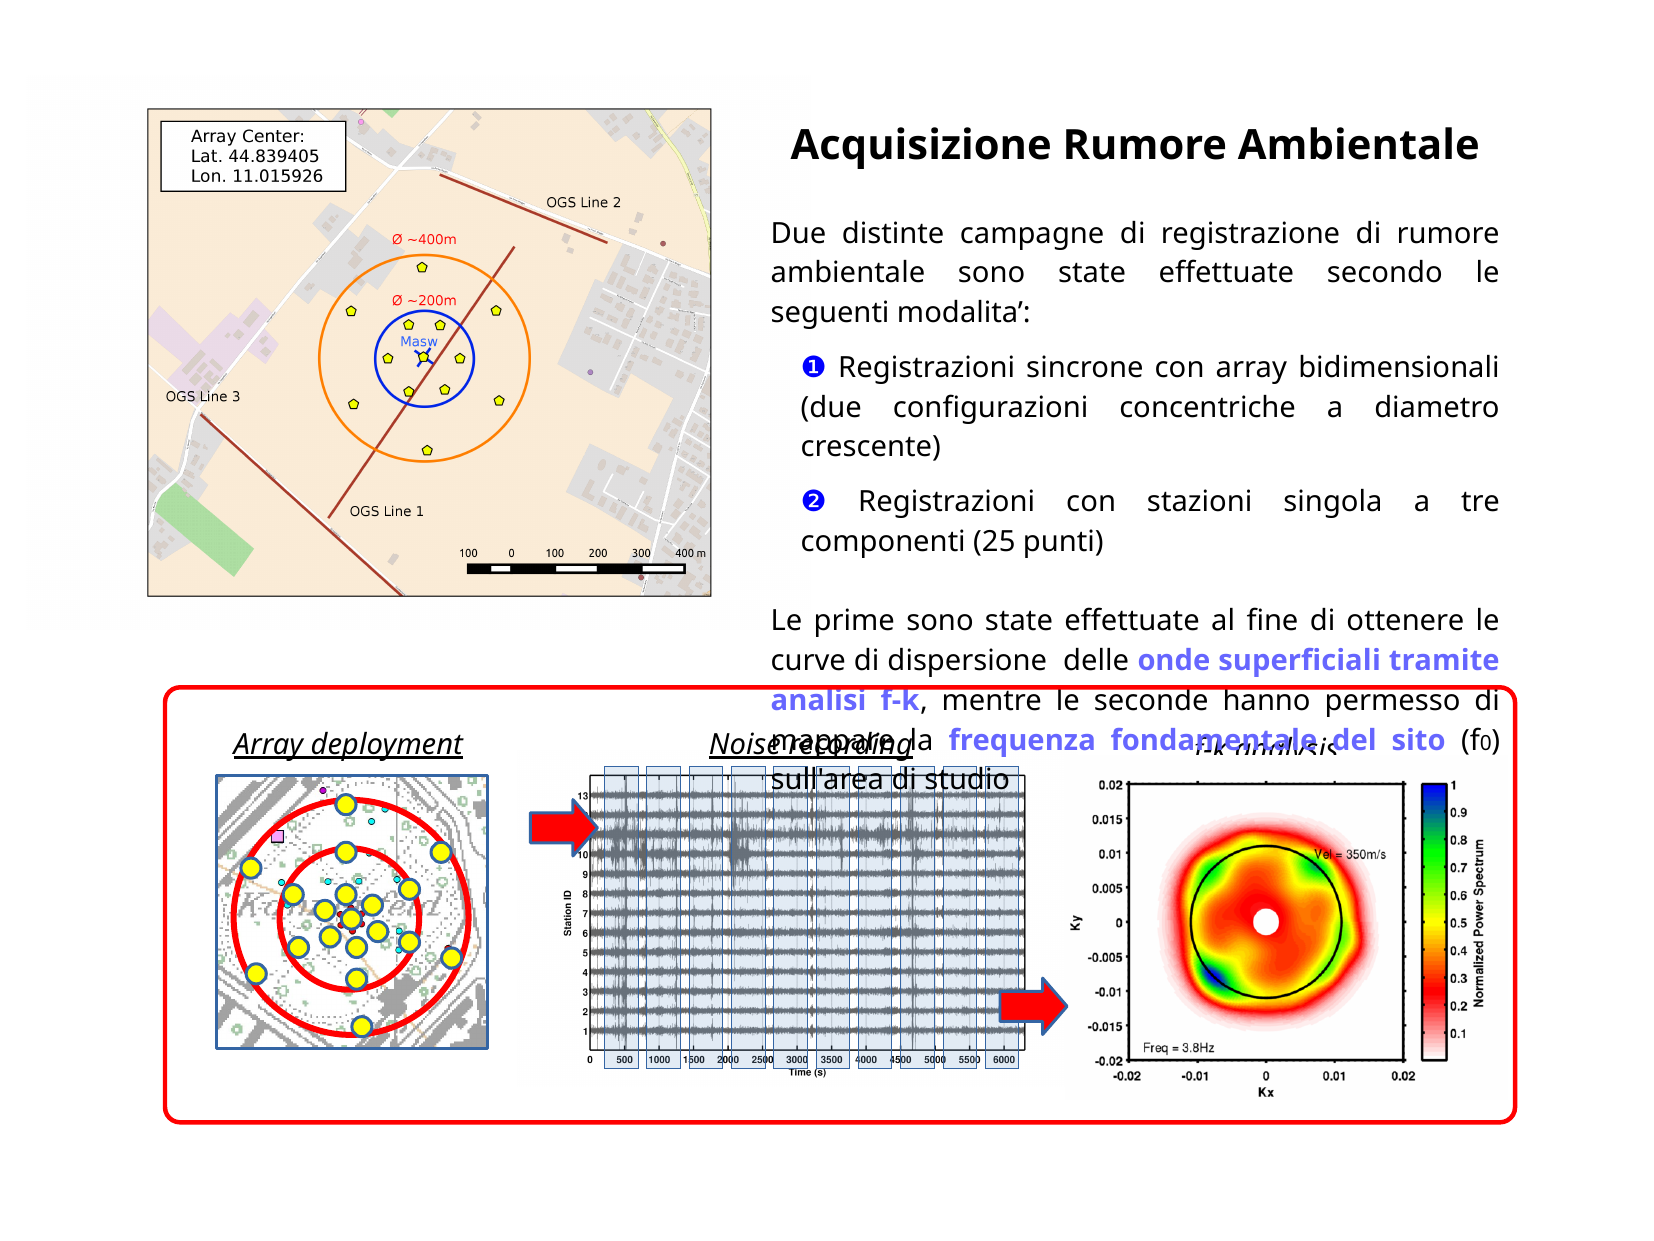

Acquisizione Rumore Ambientale
Due distinte campagne di registrazione di rumore ambientale sono state effettuate secondo le seguenti modalita’:
❶ Registrazioni sincrone con array bidimensionali (due configurazioni concentriche a diametro crescente)
❷ Registrazioni con stazioni singola a tre componenti (25 punti)
Le prime sono state effettuate al fine di ottenere le curve di dispersione delle onde superficiali tramite analisi f-k, mentre le seconde hanno permesso di mappare la frequenza fondamentale del sito (f0) sull'area di studio
Array deployment
Noise recording
f-k analysis